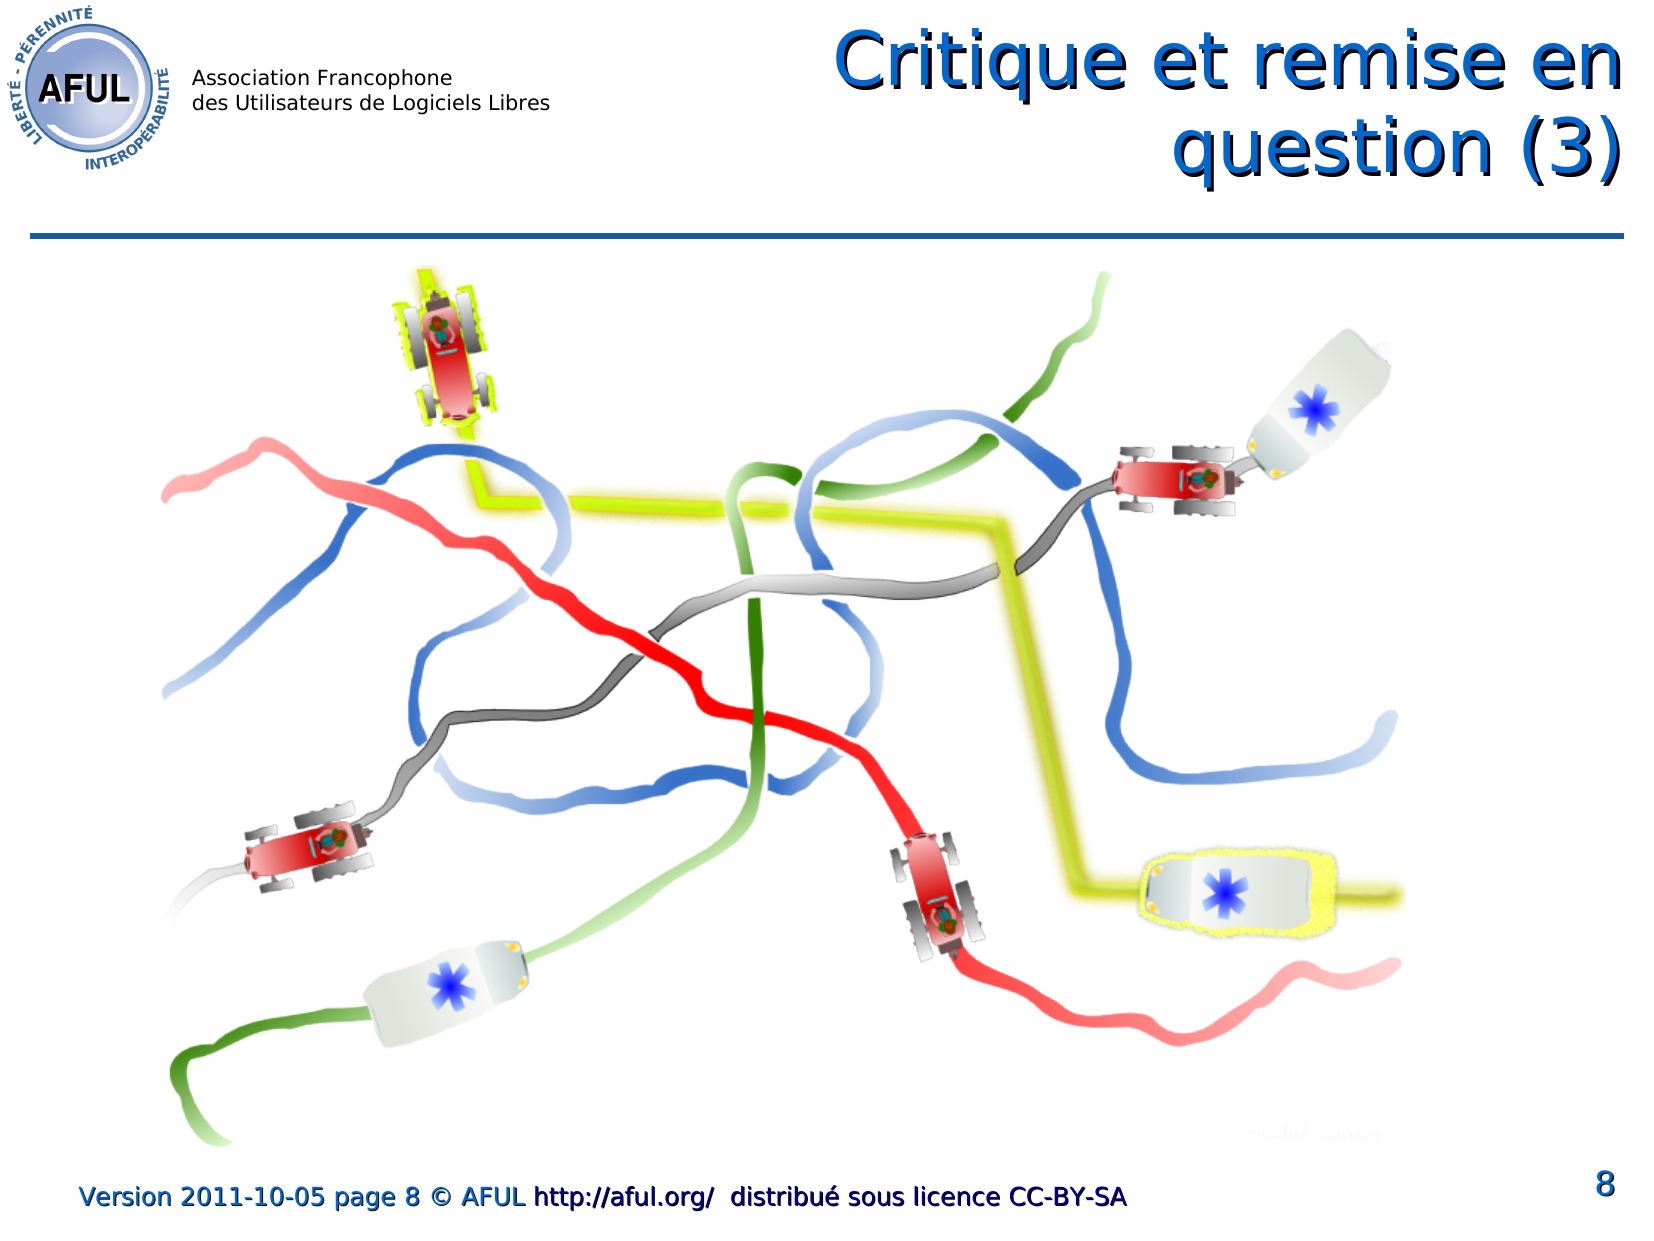

# Critique et remise en question (3)